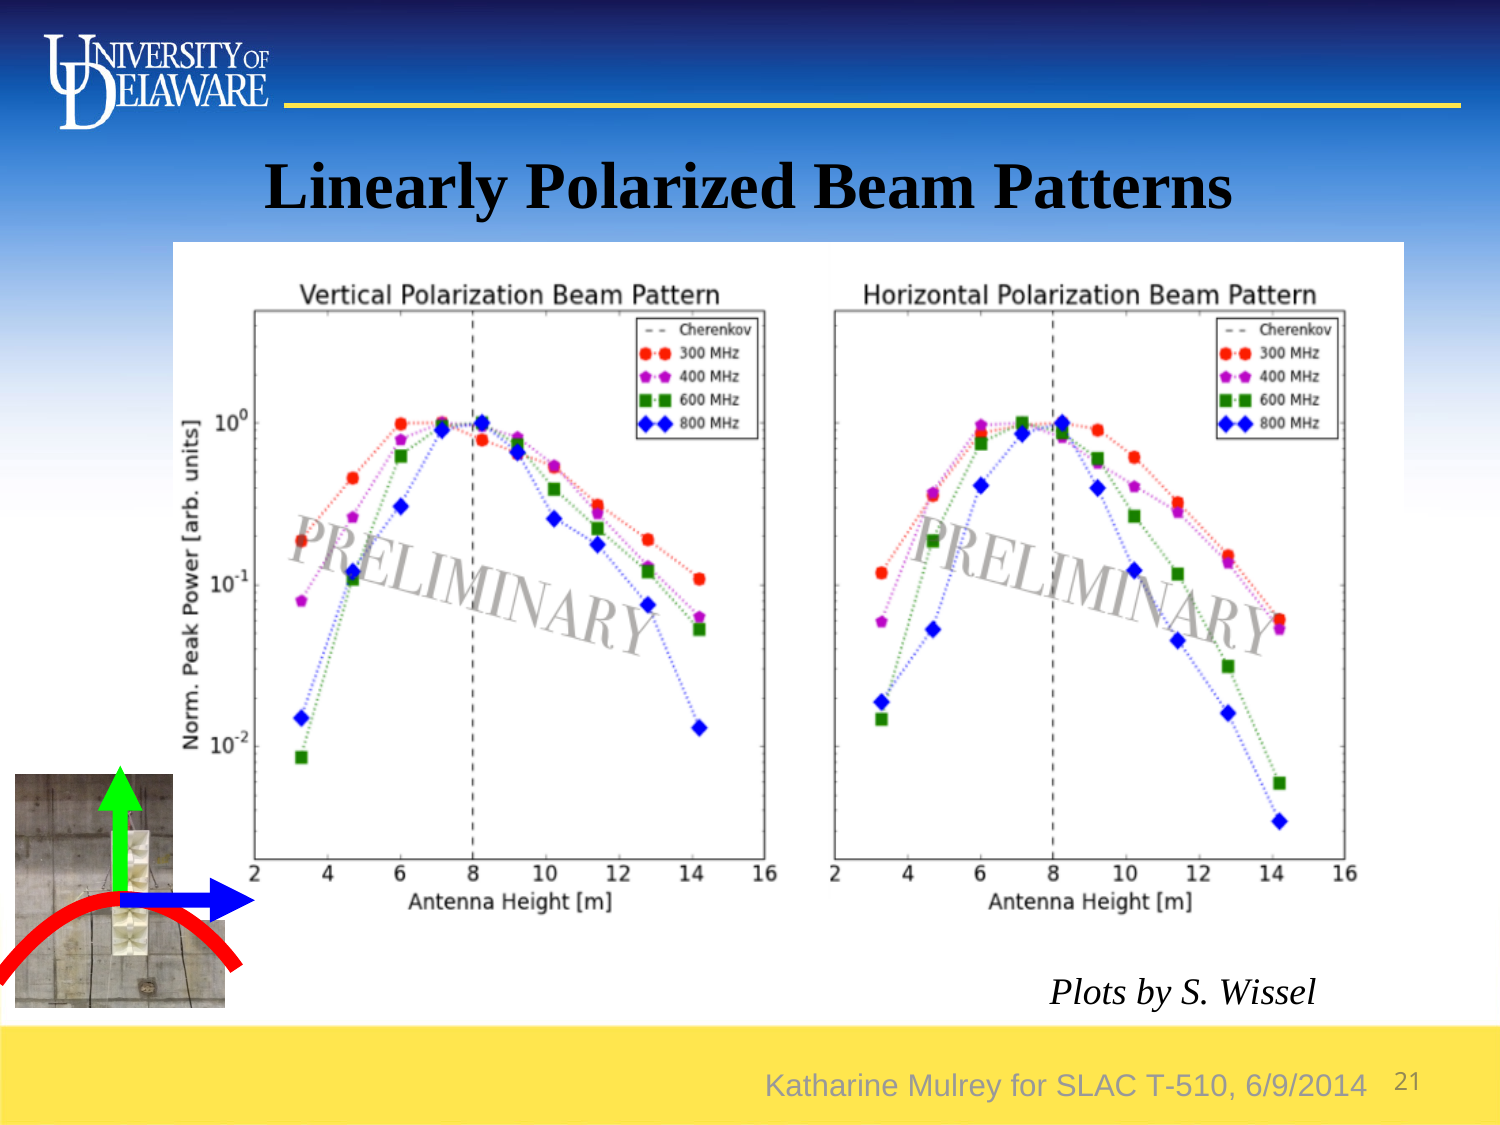

Linearly Polarized Beam Patterns
Plots by S. Wissel
21
Katharine Mulrey for SLAC T-510, 6/9/2014